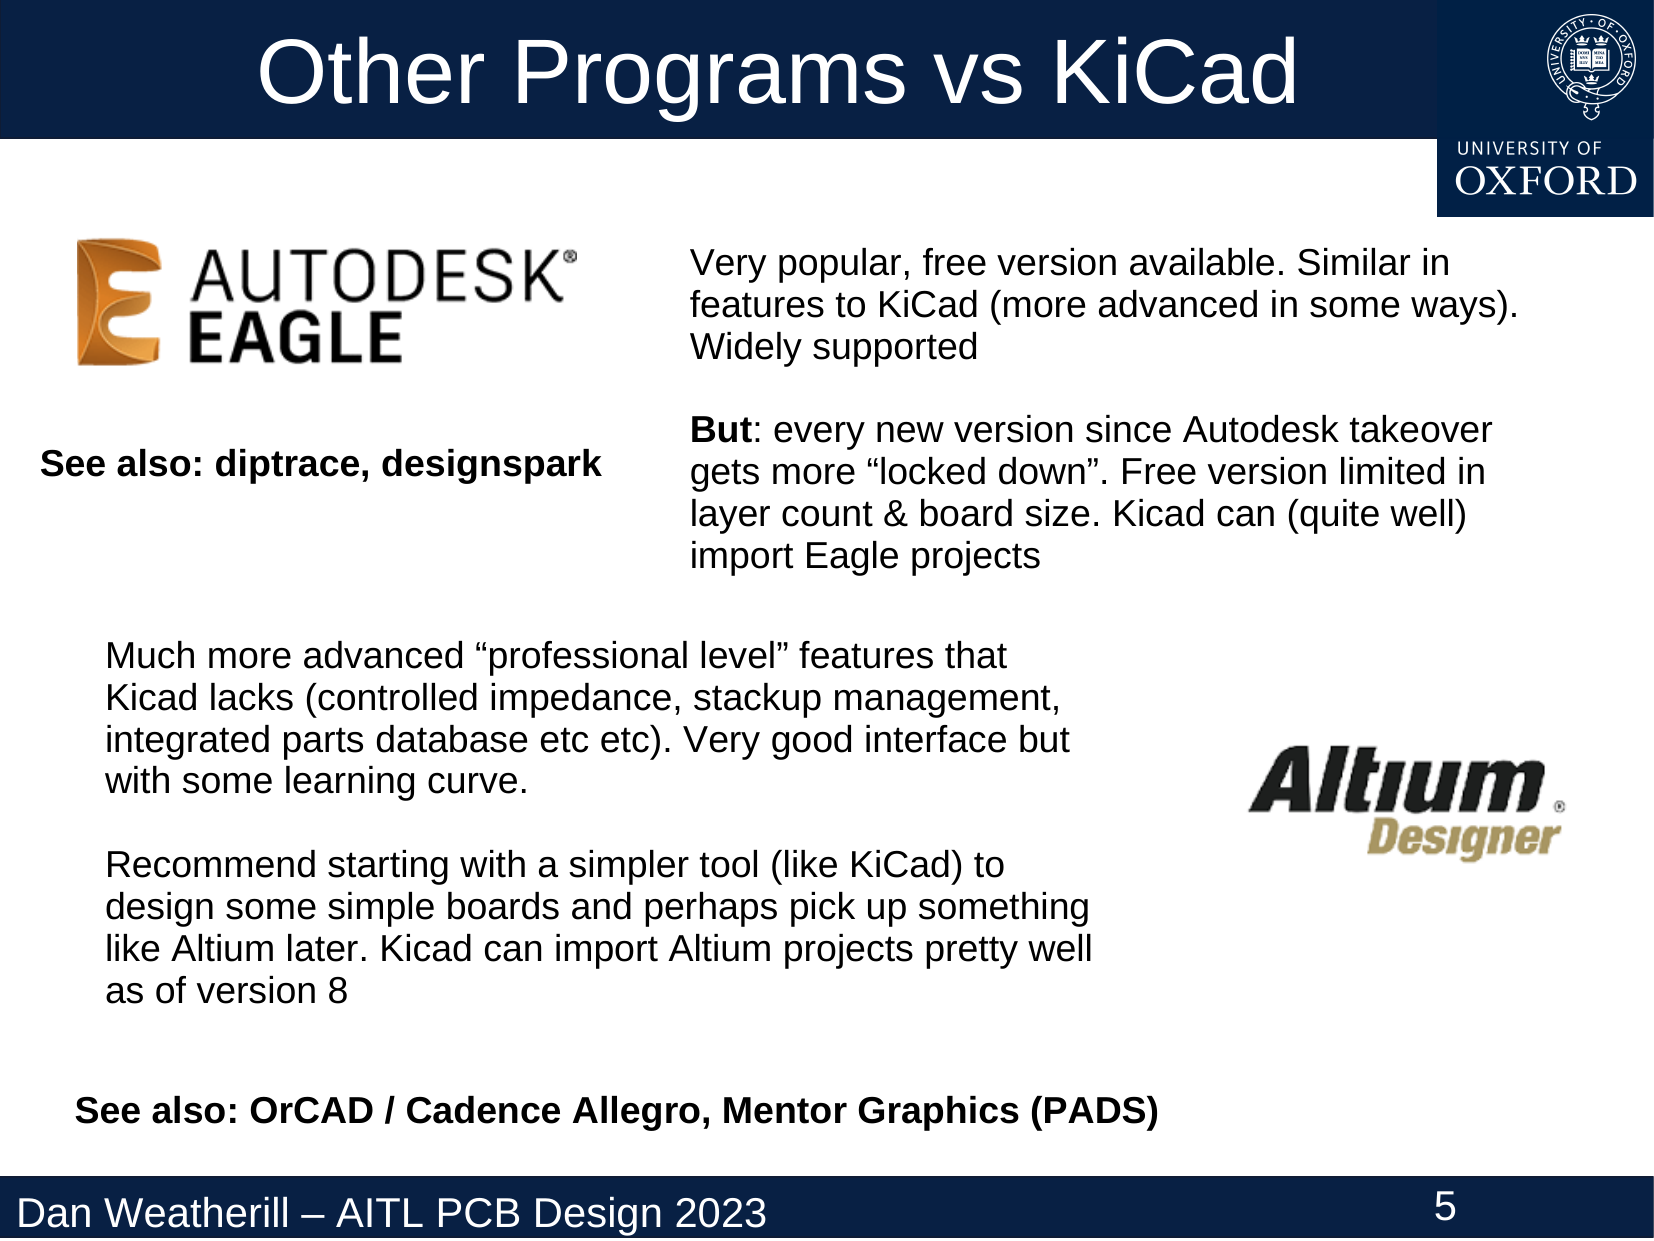

# Other Programs vs KiCad
Very popular, free version available. Similar in features to KiCad (more advanced in some ways). Widely supported
But: every new version since Autodesk takeover gets more “locked down”. Free version limited in layer count & board size. Kicad can (quite well) import Eagle projects
See also: diptrace, designspark
Much more advanced “professional level” features that Kicad lacks (controlled impedance, stackup management, integrated parts database etc etc). Very good interface but with some learning curve.
Recommend starting with a simpler tool (like KiCad) to design some simple boards and perhaps pick up something like Altium later. Kicad can import Altium projects pretty well as of version 8
See also: OrCAD / Cadence Allegro, Mentor Graphics (PADS)